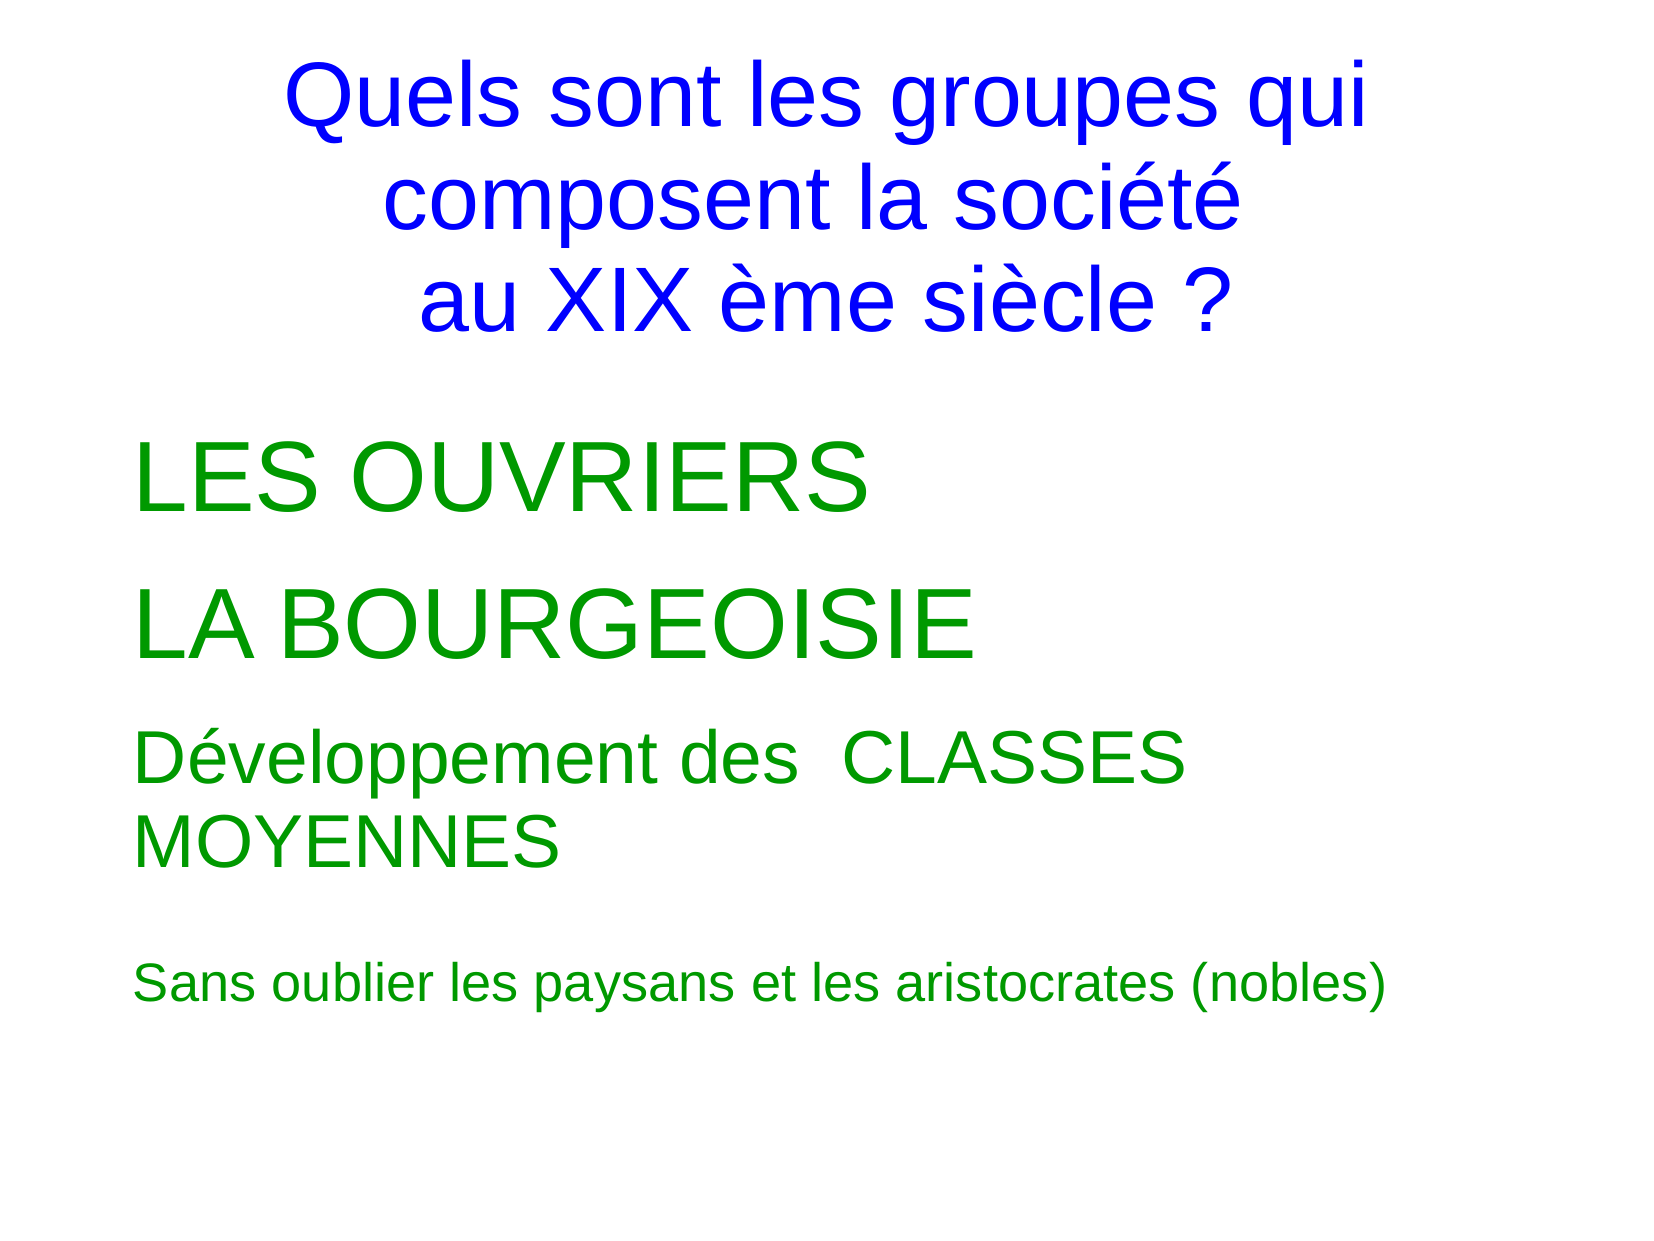

# Quels sont les groupes qui composent la société au XIX ème siècle ?
LES OUVRIERS
LA BOURGEOISIE
Développement des CLASSES MOYENNES
Sans oublier les paysans et les aristocrates (nobles)